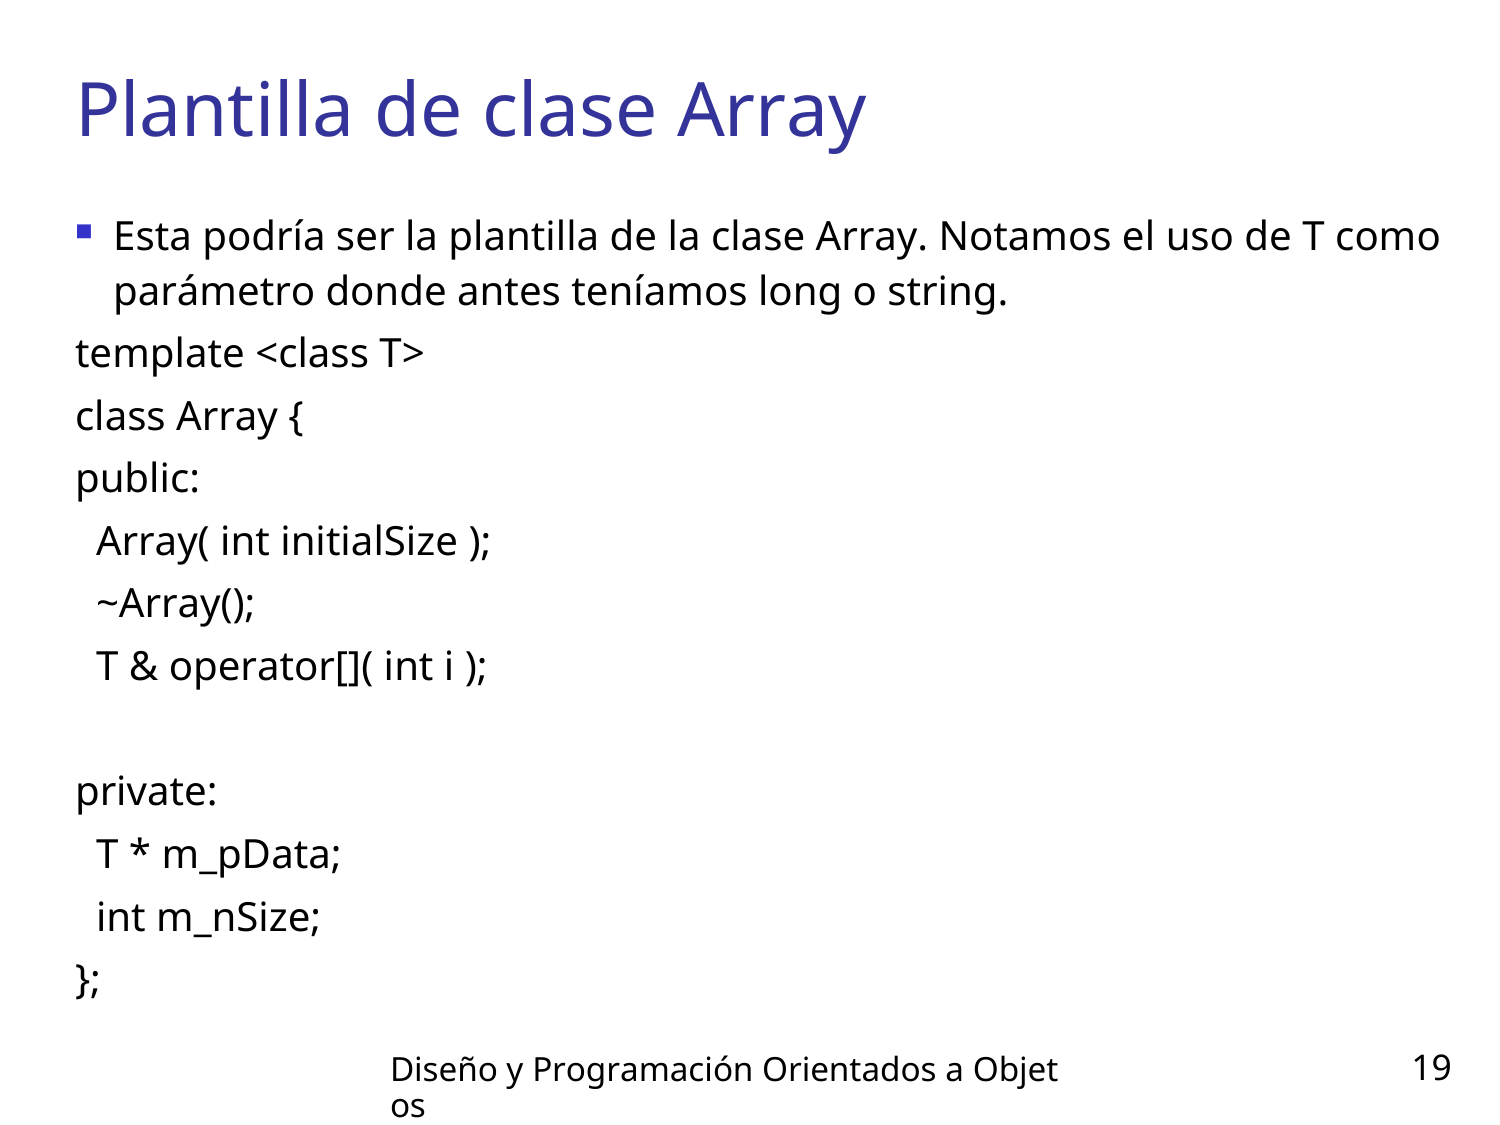

# Plantilla de clase Array
Esta podría ser la plantilla de la clase Array. Notamos el uso de T como parámetro donde antes teníamos long o string.
template <class T>
class Array {
public:
 Array( int initialSize );
 ~Array();
 T & operator[]( int i );
private:
 T * m_pData;
 int m_nSize;
};
Diseño y Programación Orientados a Objetos
19